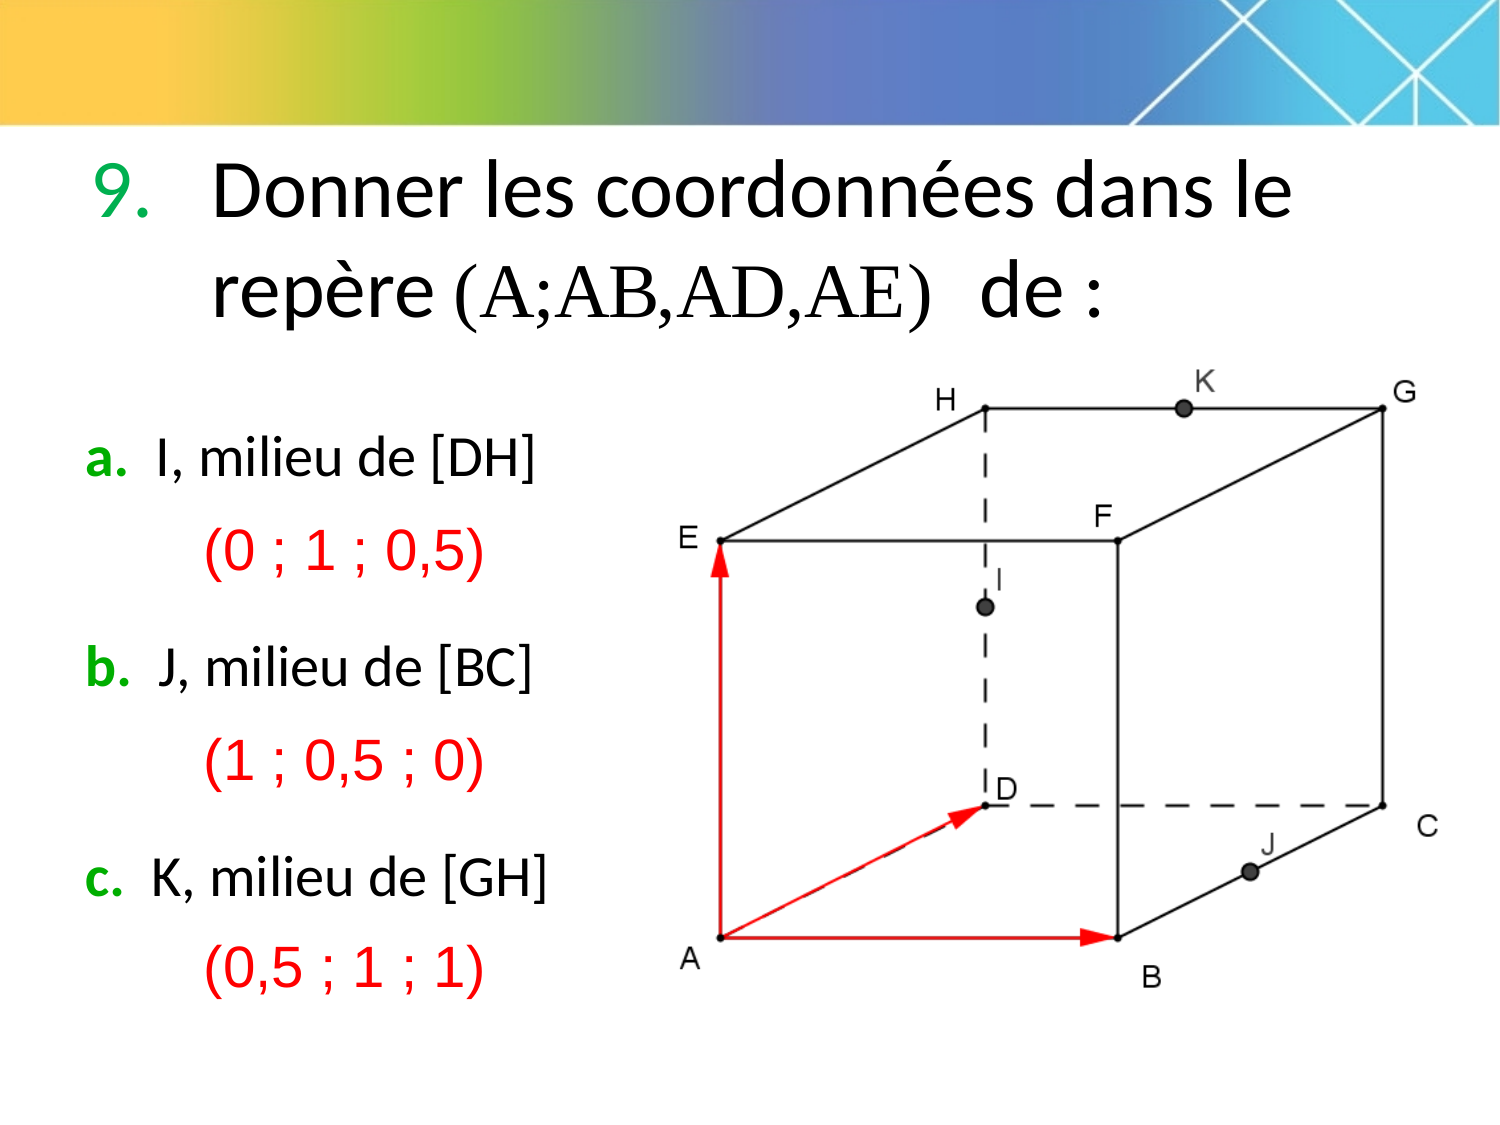

# Donner les coordonnées dans le repère de :
a. I, milieu de [DH]
b. J, milieu de [BC]
c. K, milieu de [GH]
(0 ; 1 ; 0,5)
(1 ; 0,5 ; 0)
(0,5 ; 1 ; 1)